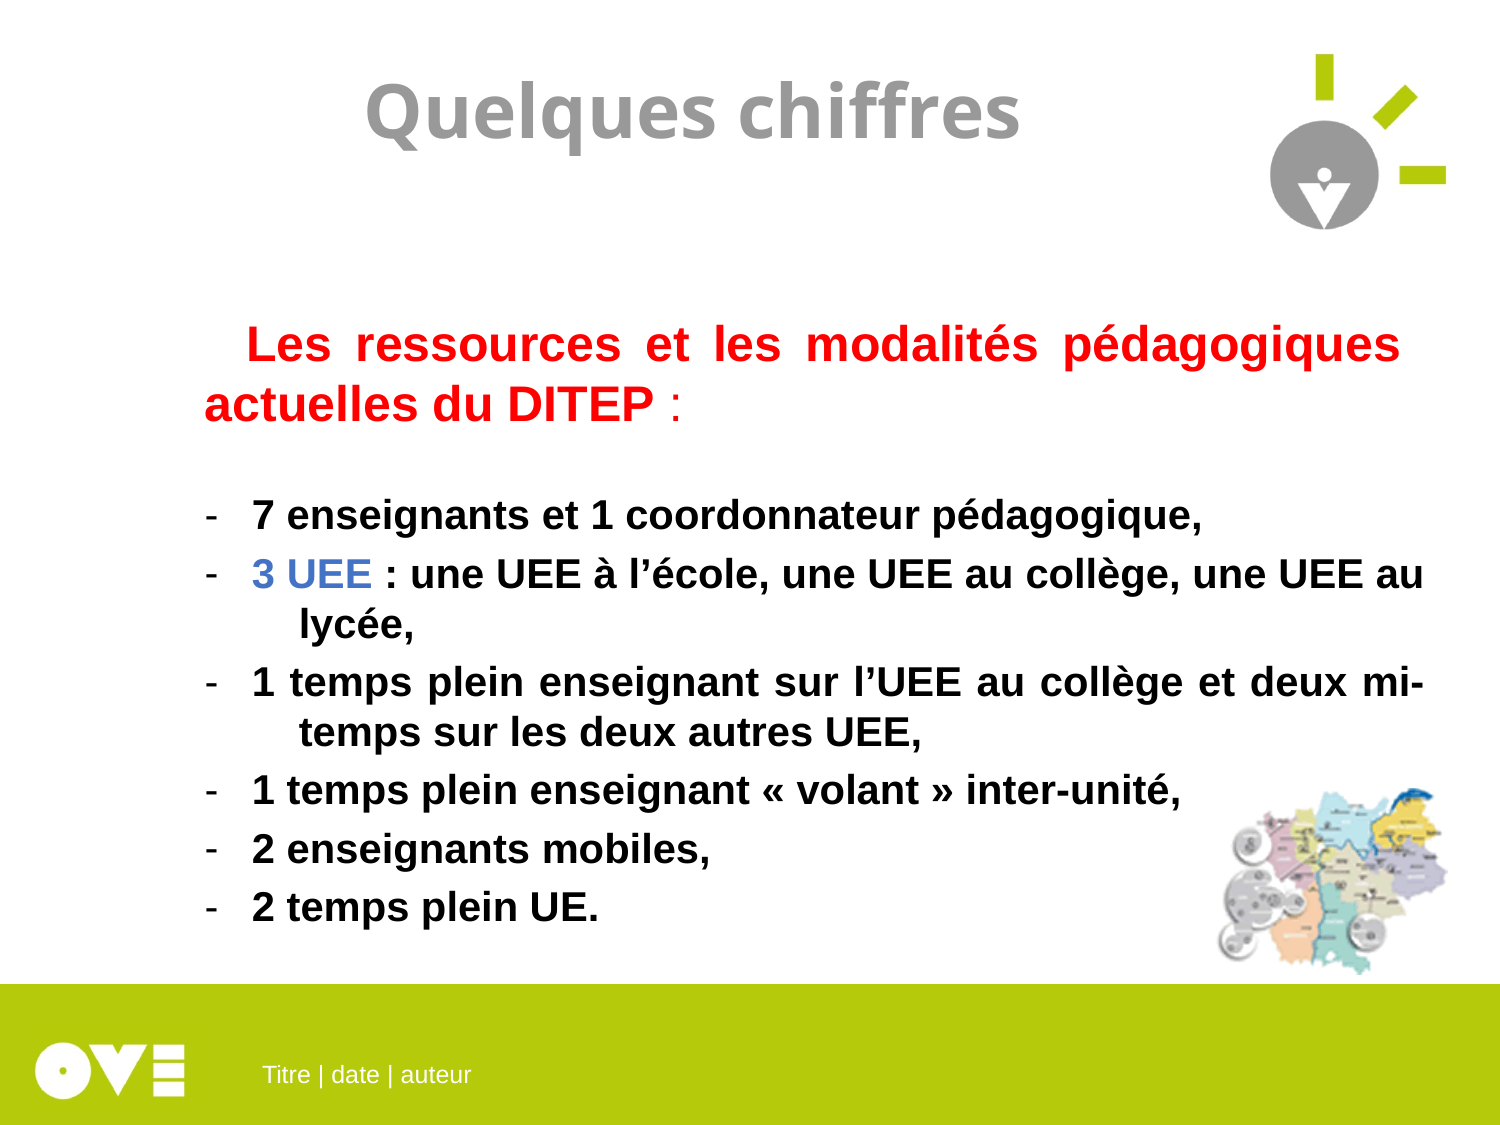

# Quelques chiffres
Les ressources et les modalités pédagogiques actuelles du DITEP :
7 enseignants et 1 coordonnateur pédagogique,
3 UEE : une UEE à l’école, une UEE au collège, une UEE au lycée,
1 temps plein enseignant sur l’UEE au collège et deux mi-temps sur les deux autres UEE,
1 temps plein enseignant « volant » inter-unité,
2 enseignants mobiles,
2 temps plein UE.